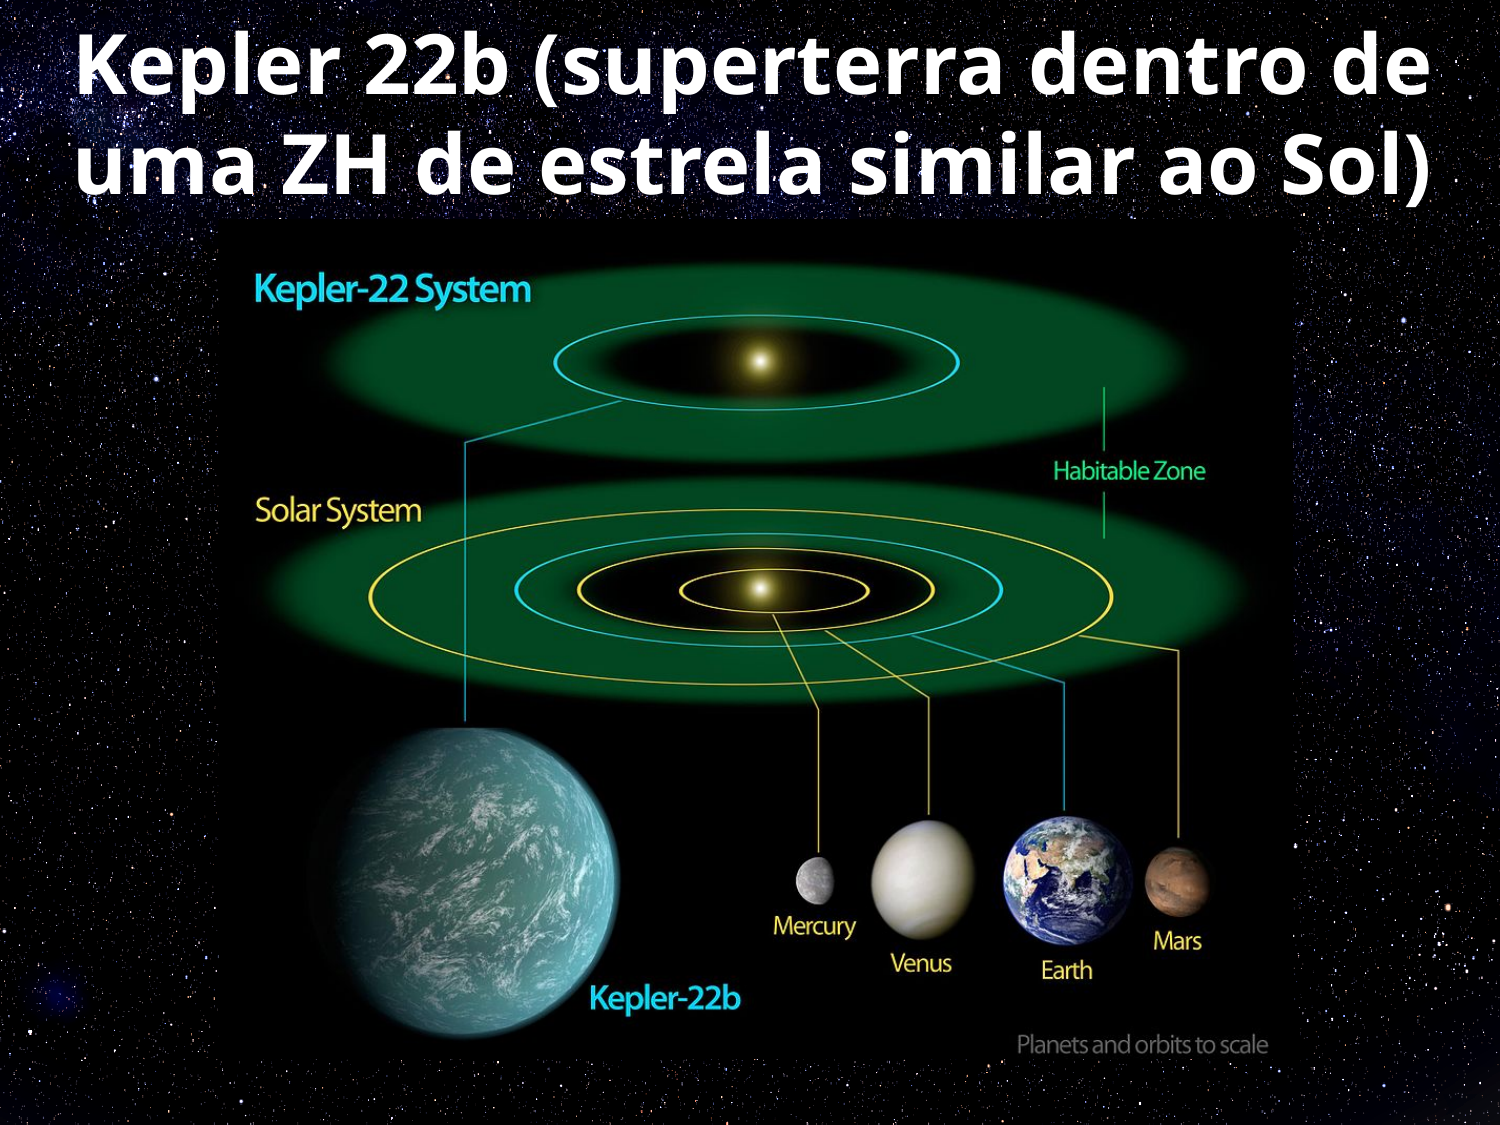

# Kepler 22b (superterra dentro de uma ZH de estrela similar ao Sol)